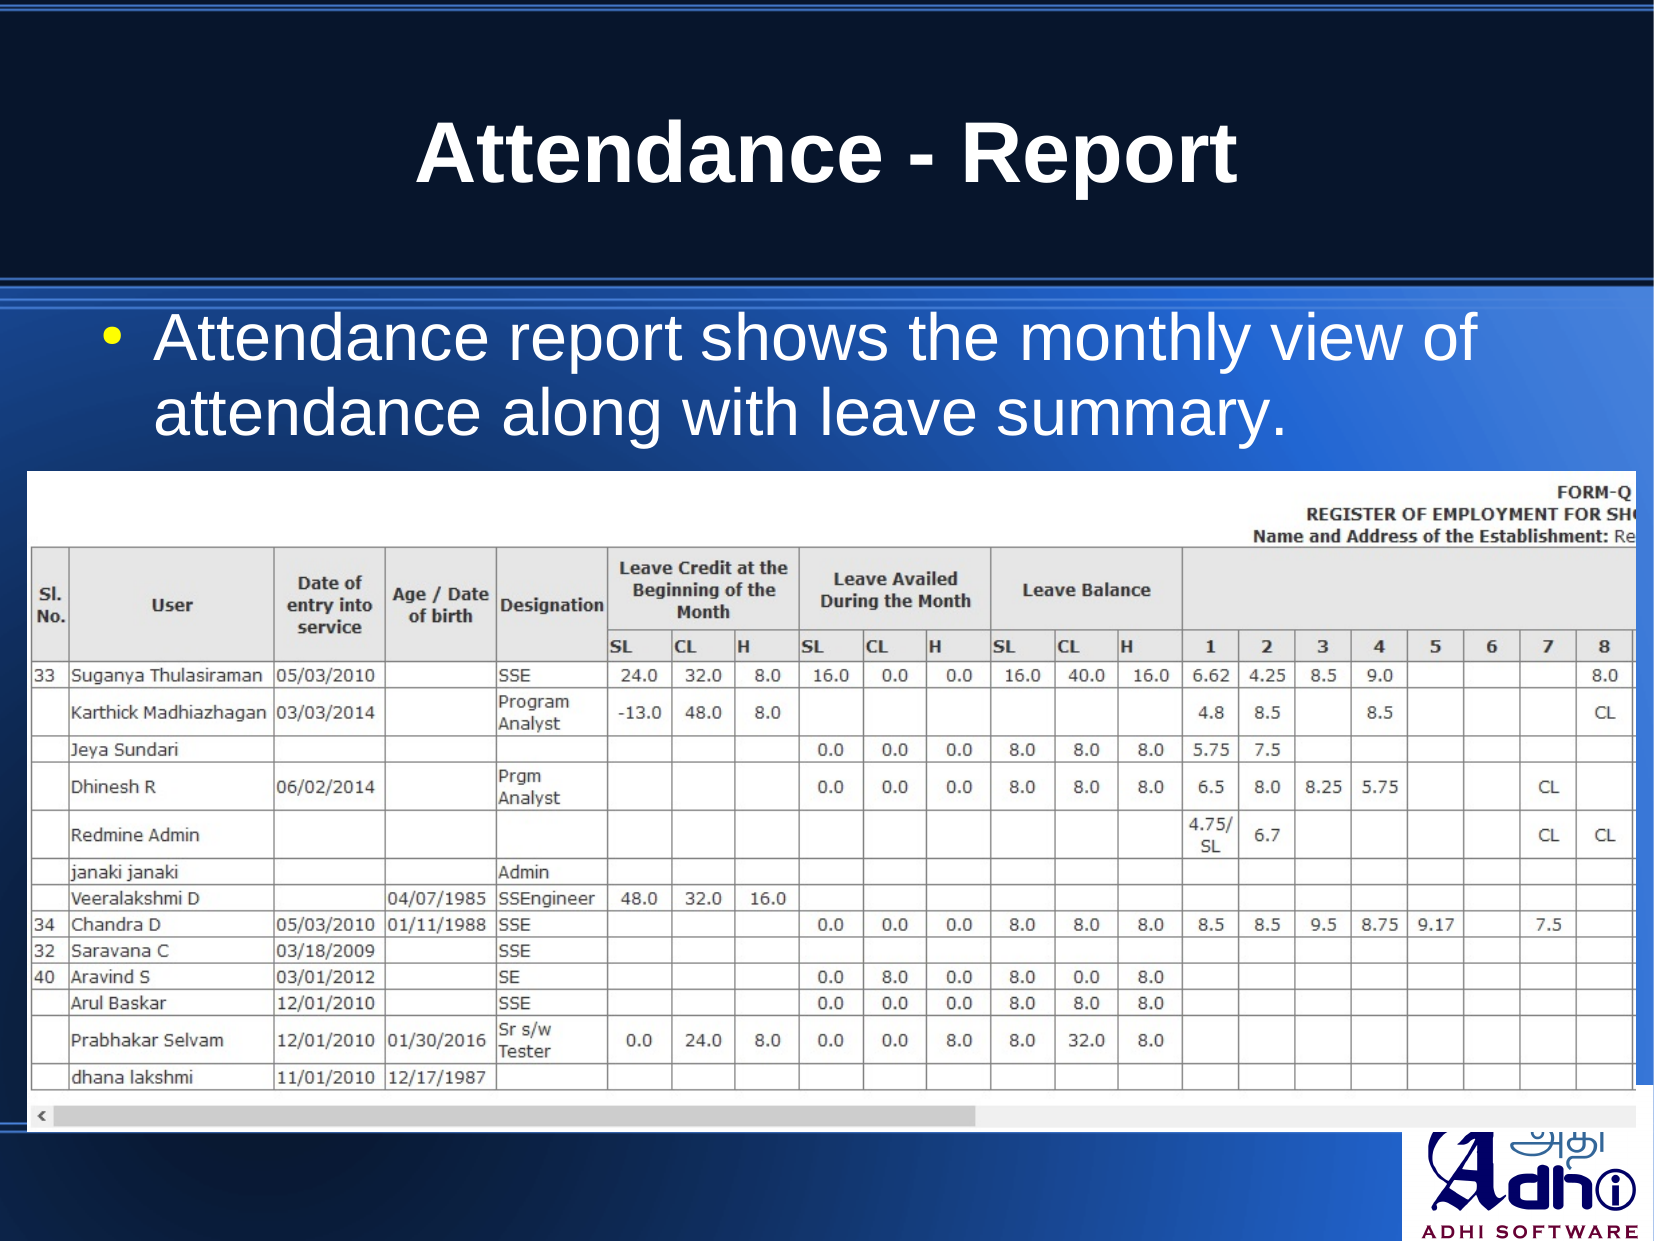

# Attendance - Report
Attendance report shows the monthly view of attendance along with leave summary.